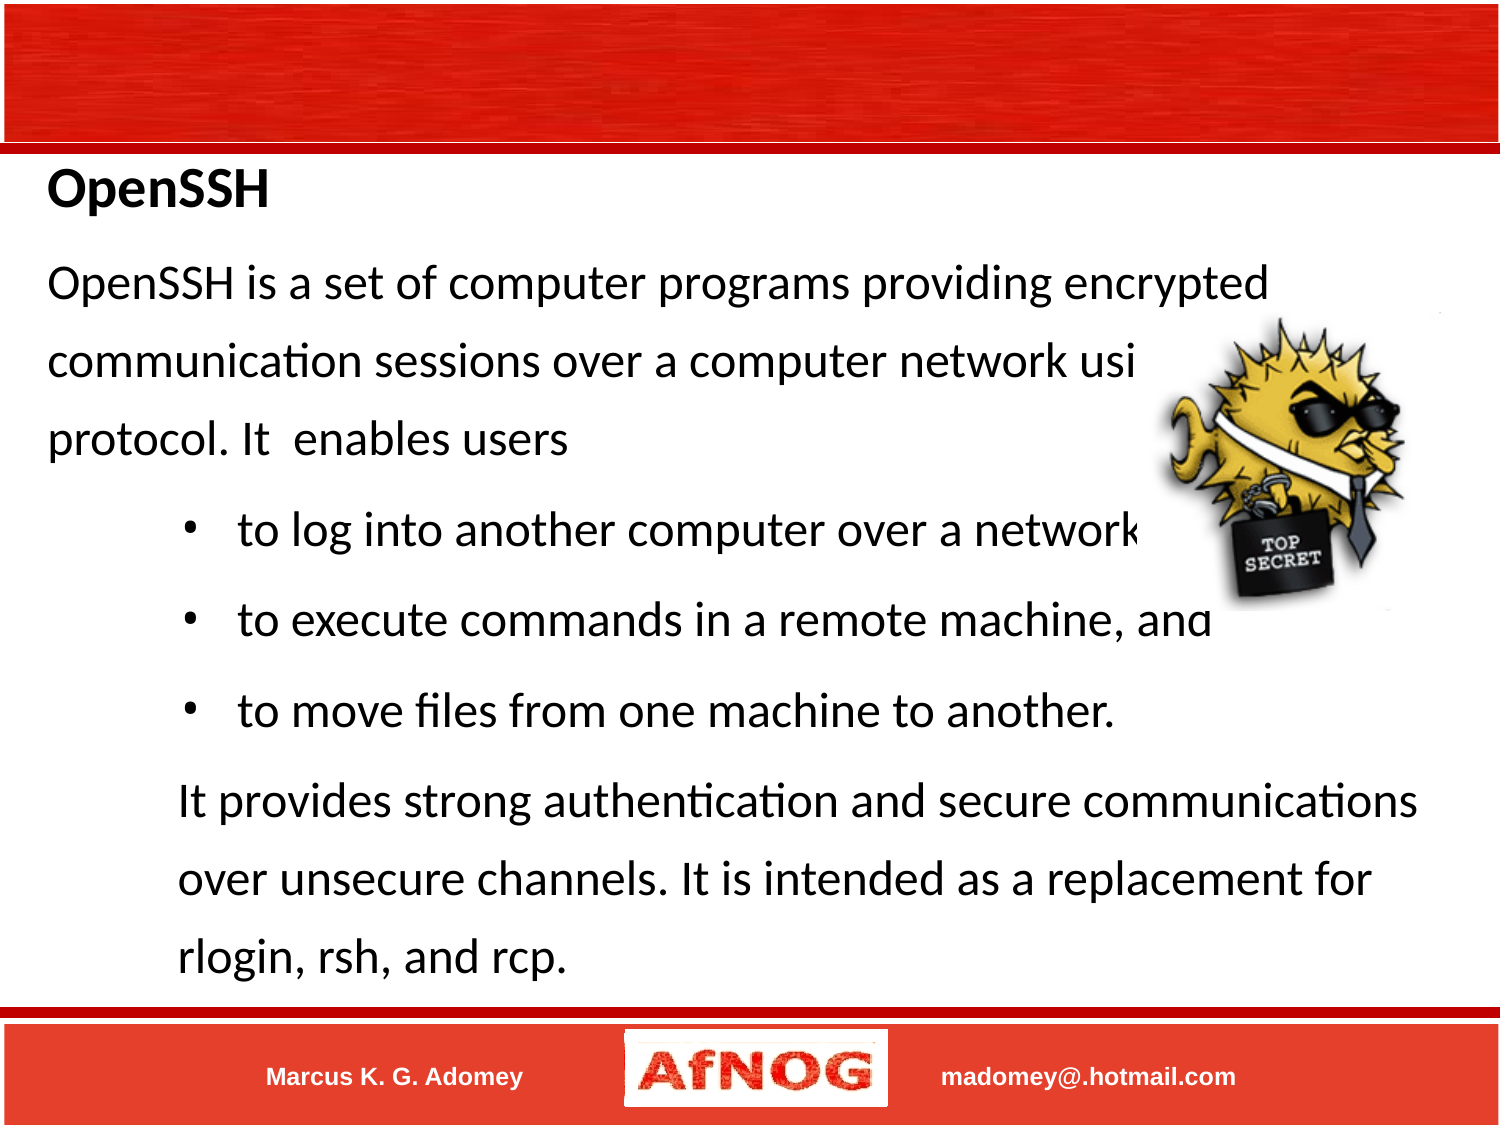

OpenSSH
OpenSSH is a set of computer programs providing encrypted communication sessions over a computer network using the SSH protocol. It enables users
to log into another computer over a network,
to execute commands in a remote machine, and
to move files from one machine to another.
It provides strong authentication and secure communications over unsecure channels. It is intended as a replacement for rlogin, rsh, and rcp.